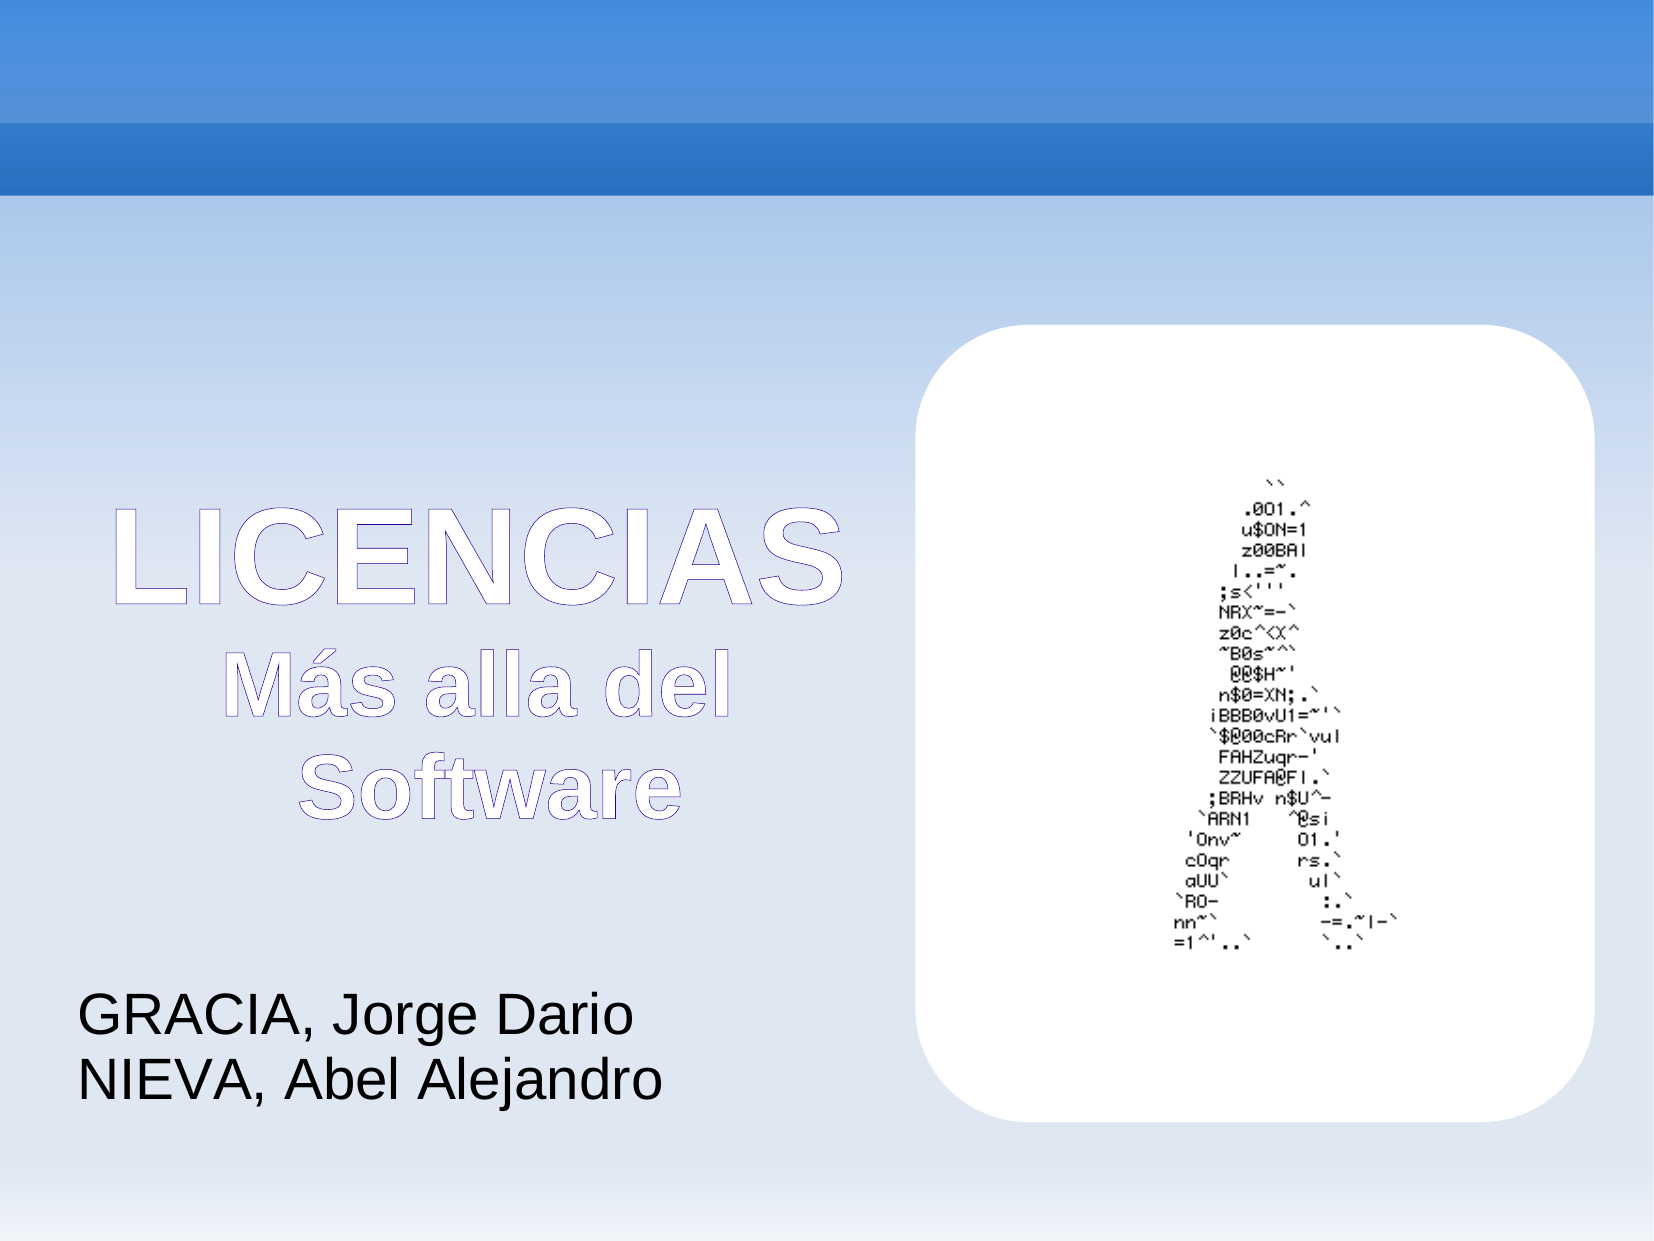

# LICENCIAS Más alla del Software
GRACIA, Jorge Dario
NIEVA, Abel Alejandro